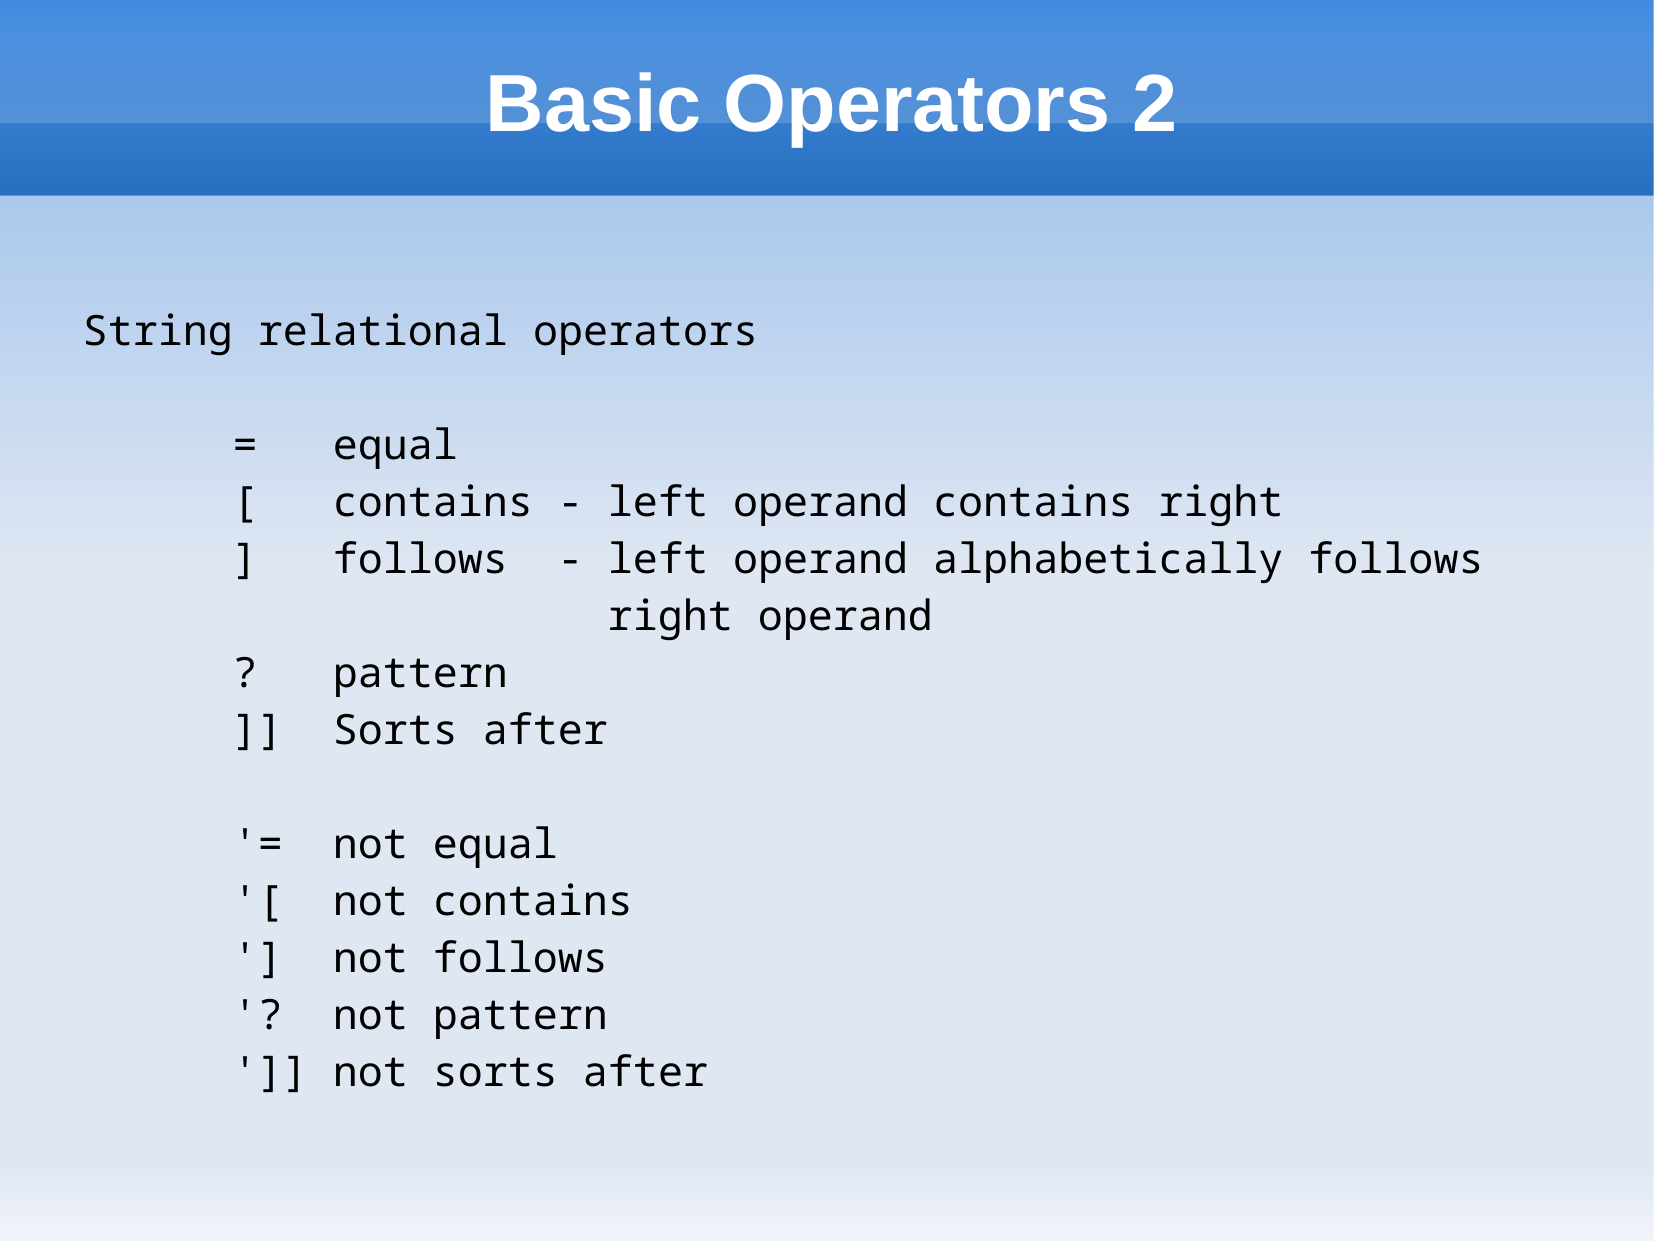

# Basic Operators 2
String relational operators
		= equal
		[ contains - left operand contains right
		] follows - left operand alphabetically follows
 right operand
		? pattern
		]] Sorts after
		'= not equal
		'[ not contains
		'] not follows
		'? not pattern
		']] not sorts after